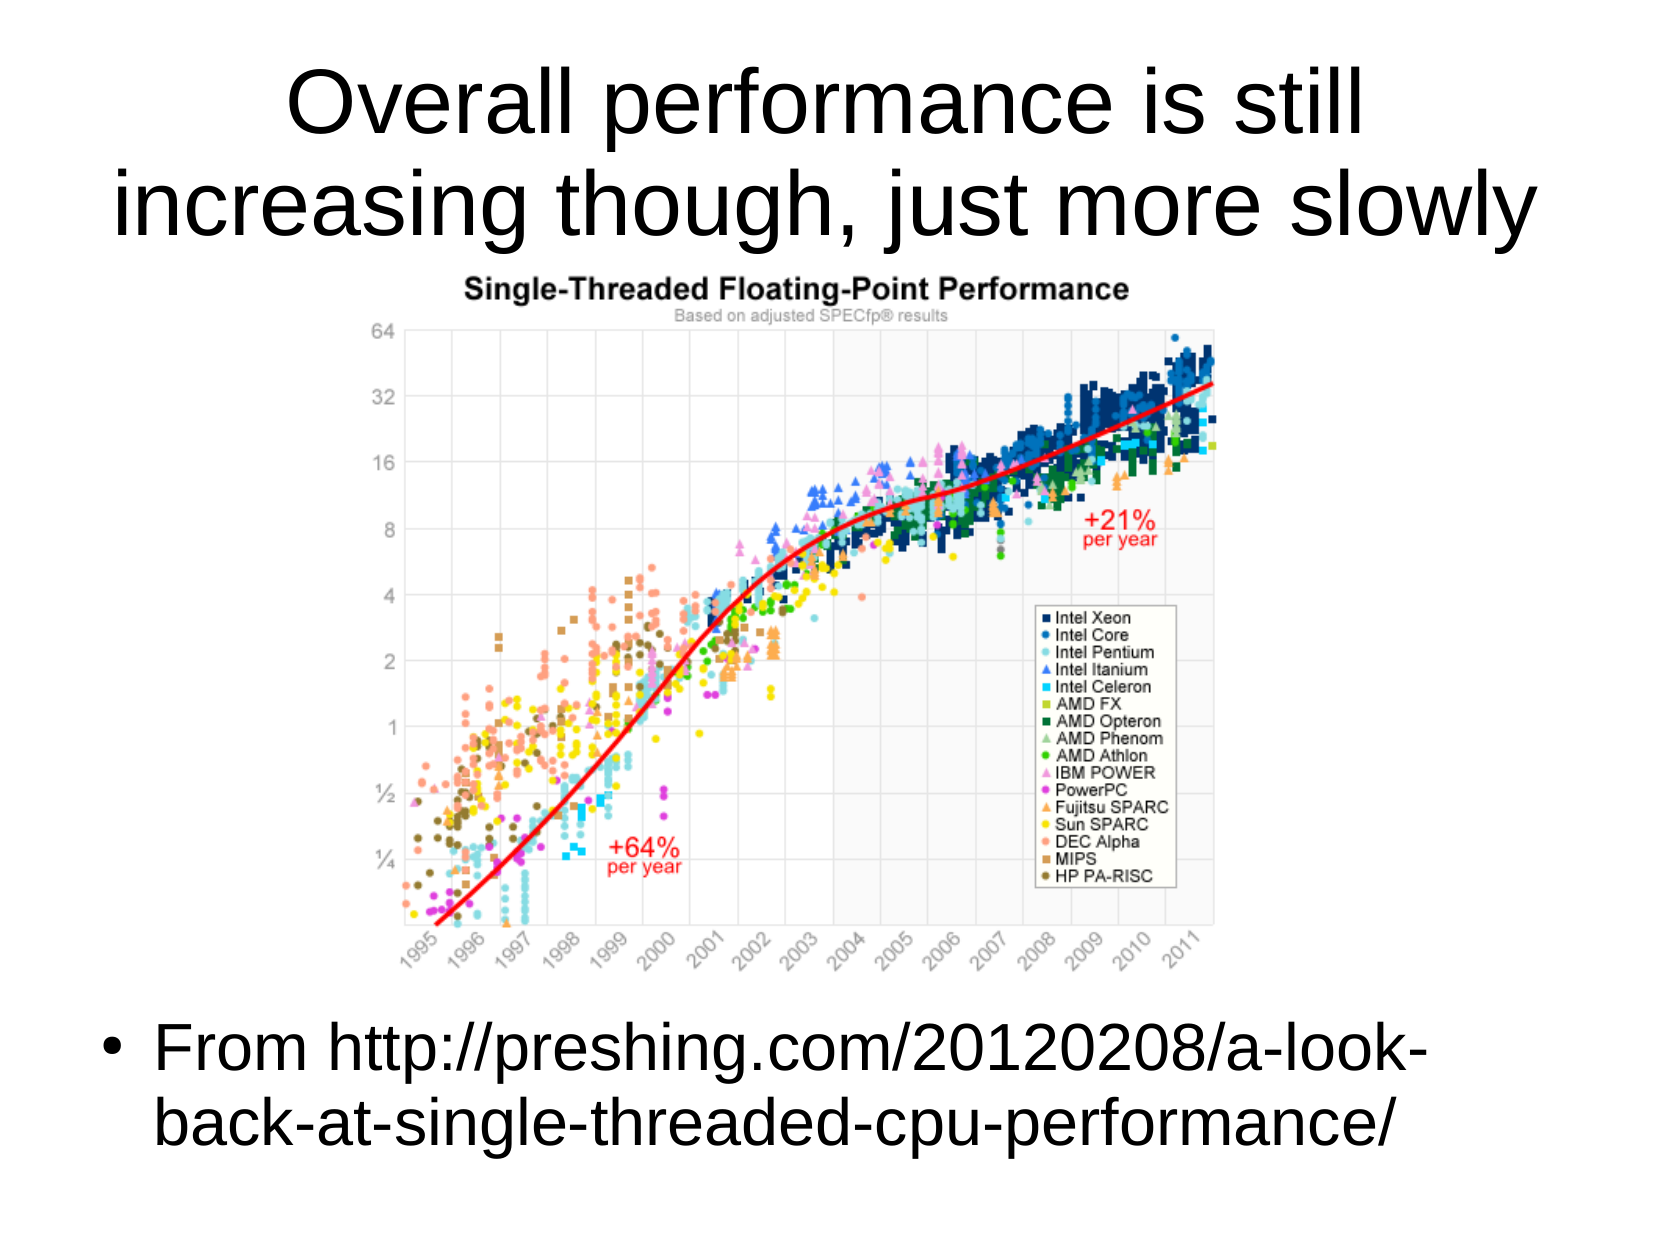

# Overall performance is still increasing though, just more slowly
From http://preshing.com/20120208/a-look-back-at-single-threaded-cpu-performance/